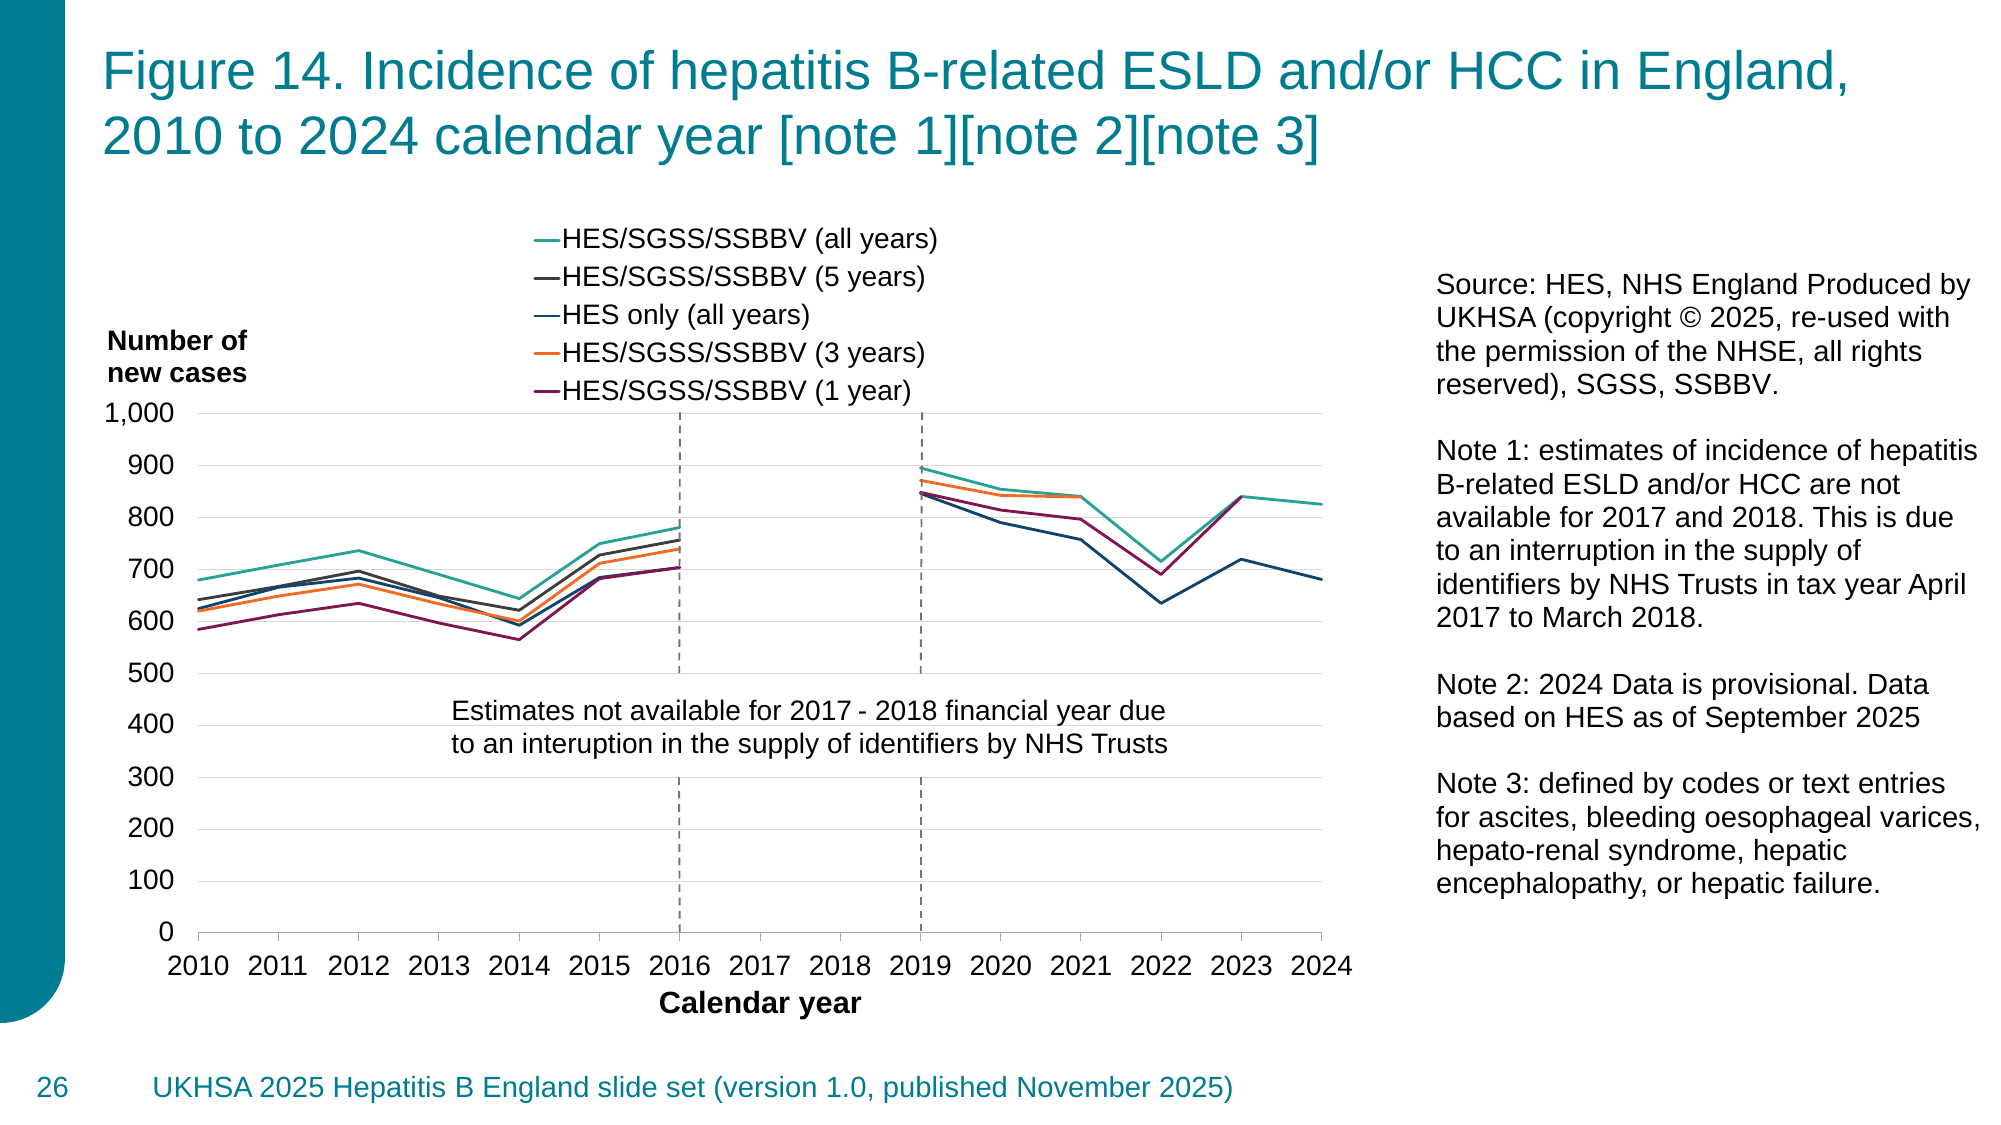

# Figure 14. Incidence of hepatitis B-related ESLD and/or HCC in England, 2010 to 2024 calendar year [note 1][note 2][note 3]
Source: HES, NHS England Produced by UKHSA (copyright © 2025, re-used with the permission of the NHSE, all rights reserved), SGSS, SSBBV.
Note 1: estimates of incidence of hepatitis B-related ESLD and/or HCC are not available for 2017 and 2018. This is due to an interruption in the supply of identifiers by NHS Trusts in tax year April 2017 to March 2018.
Note 2: 2024 Data is provisional. Data based on HES as of September 2025
Note 3: defined by codes or text entries for ascites, bleeding oesophageal varices, hepato-renal syndrome, hepatic encephalopathy, or hepatic failure.
20
UKHSA 2025 Hepatitis B England slide set (version 1.0, published November 2025)